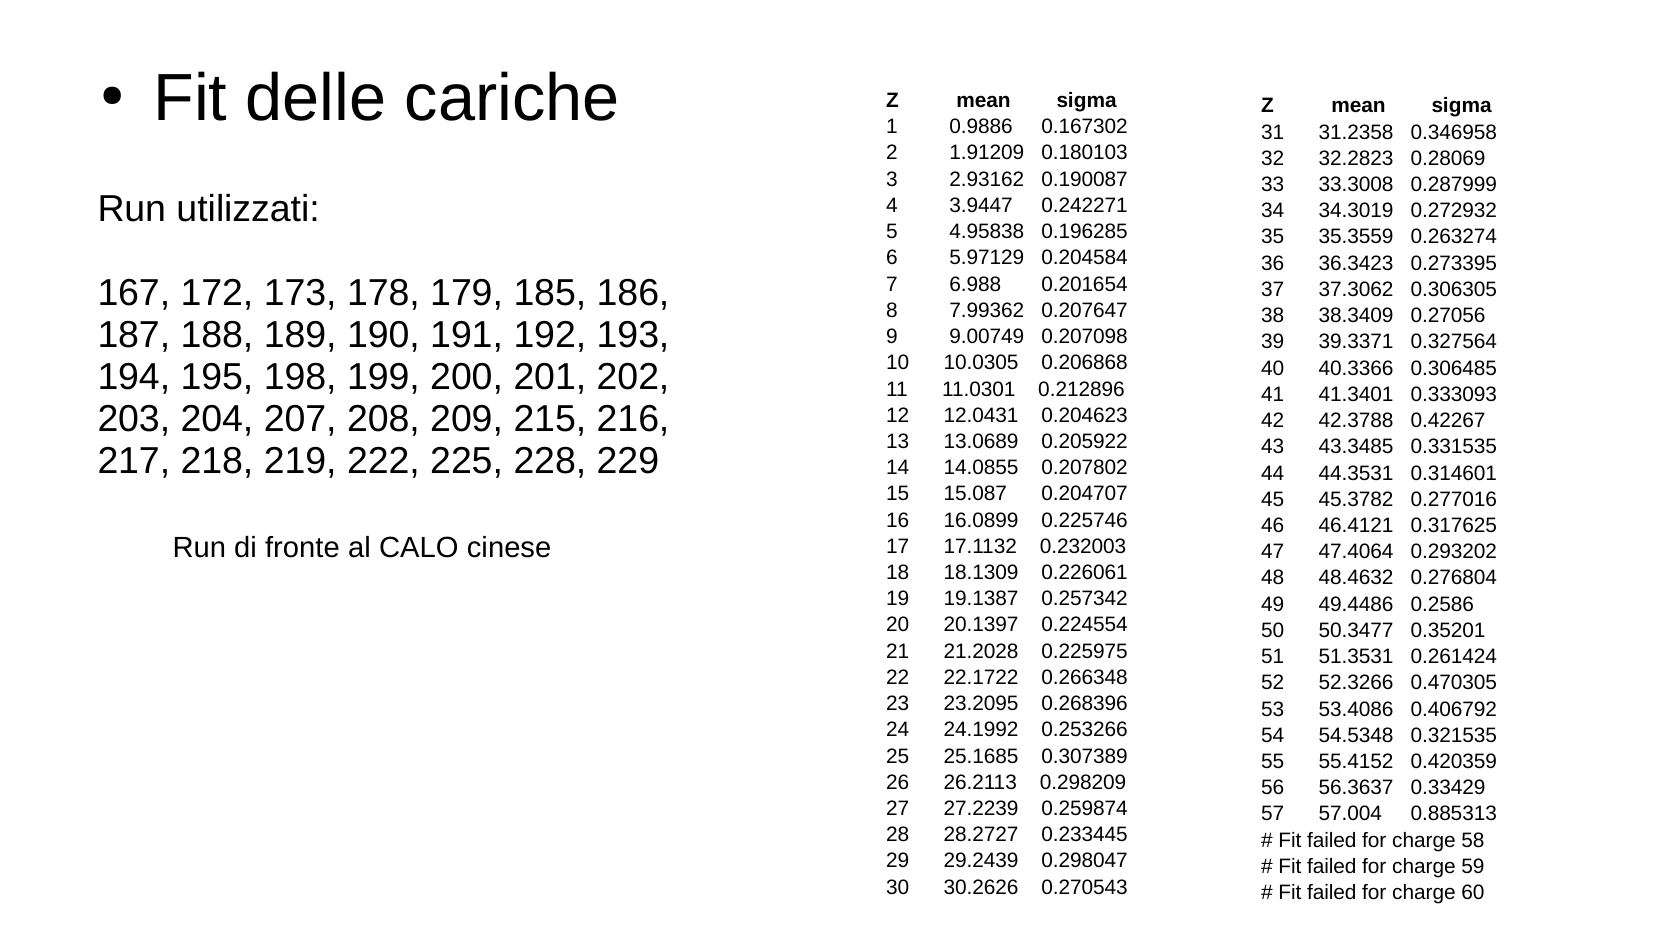

# Fit delle cariche
                                          Z mean sigma
 31      31.2358 0.346958
                                          32      32.2823 0.28069
                                          33      33.3008 0.287999
                                          34      34.3019 0.272932
                                          35      35.3559 0.263274
                                          36      36.3423 0.273395
                                          37      37.3062 0.306305
                                          38      38.3409 0.27056
                                          39      39.3371 0.327564
                                          40      40.3366 0.306485
                                          41      41.3401 0.333093
                                          42      42.3788 0.42267
                                          43      43.3485 0.331535
                                          44      44.3531 0.314601
                                          45      45.3782 0.277016
                                          46      46.4121 0.317625
                                          47      47.4064 0.293202
                                          48      48.4632 0.276804
                                          49      49.4486 0.2586
                                          50      50.3477 0.35201
                                          51      51.3531 0.261424
                                          52      52.3266 0.470305
                                          53      53.4086 0.406792
                                          54      54.5348 0.321535
                                          55      55.4152 0.420359
                                          56      56.3637 0.33429
                                          57      57.004   0.885313
                                          # Fit failed for charge 58
                                          # Fit failed for charge 59
                                          # Fit failed for charge 60
                                          Z mean sigma
 1        0.9886   0.167302
                                          2        1.91209 0.180103
                                          3        2.93162 0.190087
                                          4        3.9447   0.242271
                                          5        4.95838 0.196285
                                          6        5.97129 0.204584
                                          7        6.988    0.201654
                                          8       7.99362 0.207647
                                          9        9.00749 0.207098
                                          10      10.0305 0.206868
                                          11      11.0301 0.212896
                                          12      12.0431 0.204623
                                          13      13.0689 0.205922
                                          14      14.0855 0.207802
                                          15      15.087   0.204707
                                          16      16.0899 0.225746
                                          17      17.1132 0.232003
                                          18      18.1309 0.226061
                                          19      19.1387 0.257342
                                          20      20.1397 0.224554
                                          21      21.2028 0.225975
                                          22      22.1722 0.266348
                                          23      23.2095 0.268396
                                          24      24.1992 0.253266
                                          25      25.1685 0.307389
                                          26      26.2113 0.298209
                                          27      27.2239 0.259874
                                          28      28.2727 0.233445
                                          29      29.2439 0.298047
                                          30      30.2626 0.270543
Run utilizzati:
167, 172, 173, 178, 179, 185, 186, 187, 188, 189, 190, 191, 192, 193, 194, 195, 198, 199, 200, 201, 202, 203, 204, 207, 208, 209, 215, 216, 217, 218, 219, 222, 225, 228, 229
	Run di fronte al CALO cinese